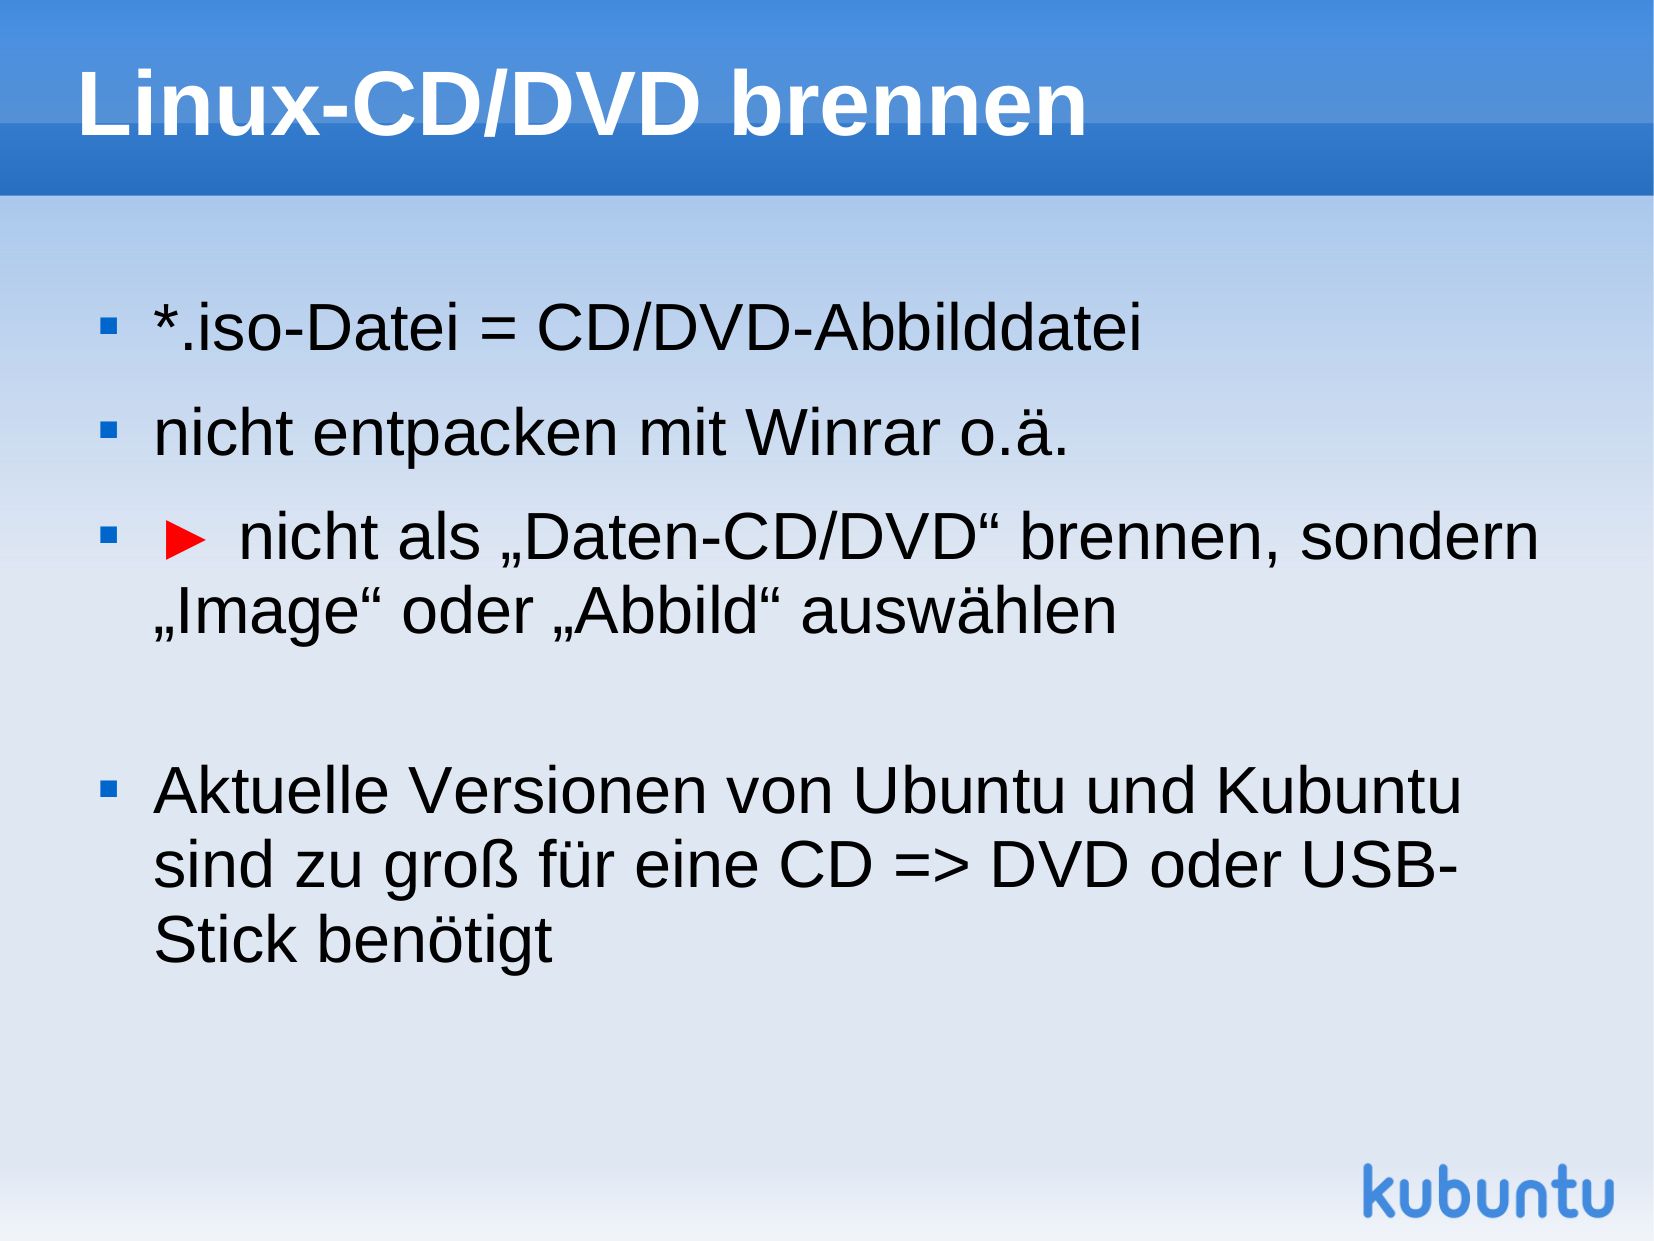

# Linux-CD/DVD brennen
*.iso-Datei = CD/DVD-Abbilddatei
nicht entpacken mit Winrar o.ä.
► nicht als „Daten-CD/DVD“ brennen, sondern „Image“ oder „Abbild“ auswählen
Aktuelle Versionen von Ubuntu und Kubuntu sind zu groß für eine CD => DVD oder USB-Stick benötigt